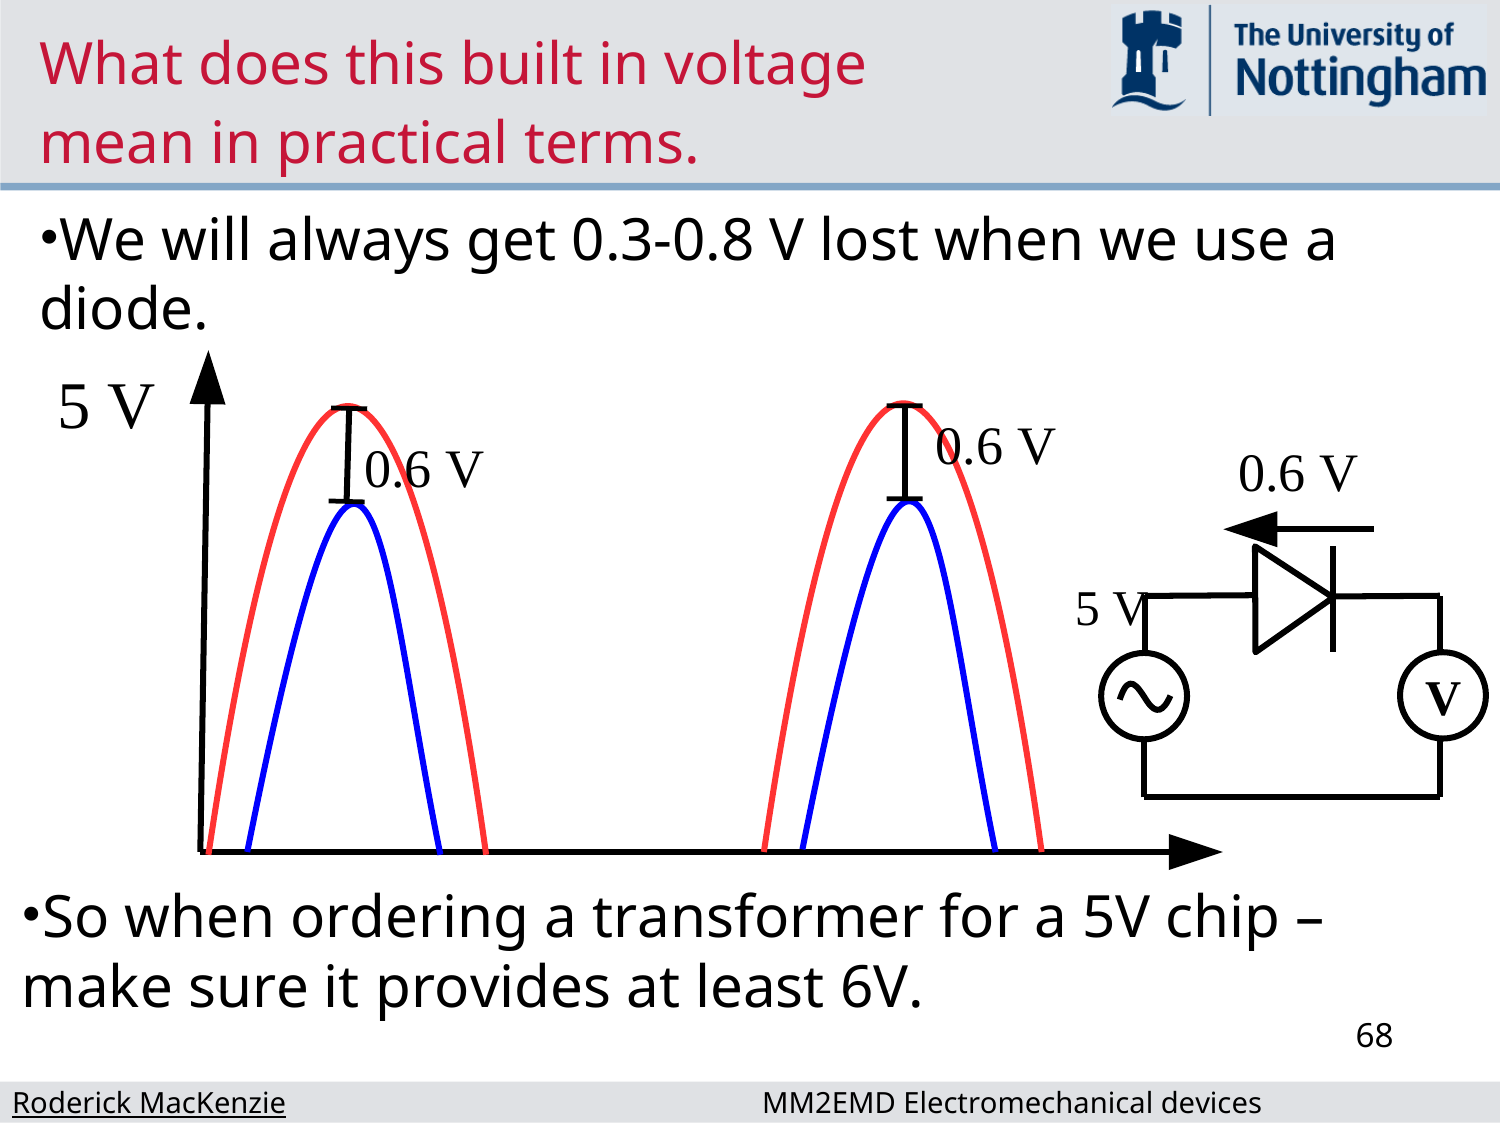

# What does this built in voltage mean in practical terms.
We will always get 0.3-0.8 V lost when we use a diode.
5 V
0.6 V
0.6 V
0.6 V
V
5 V
So when ordering a transformer for a 5V chip – make sure it provides at least 6V.